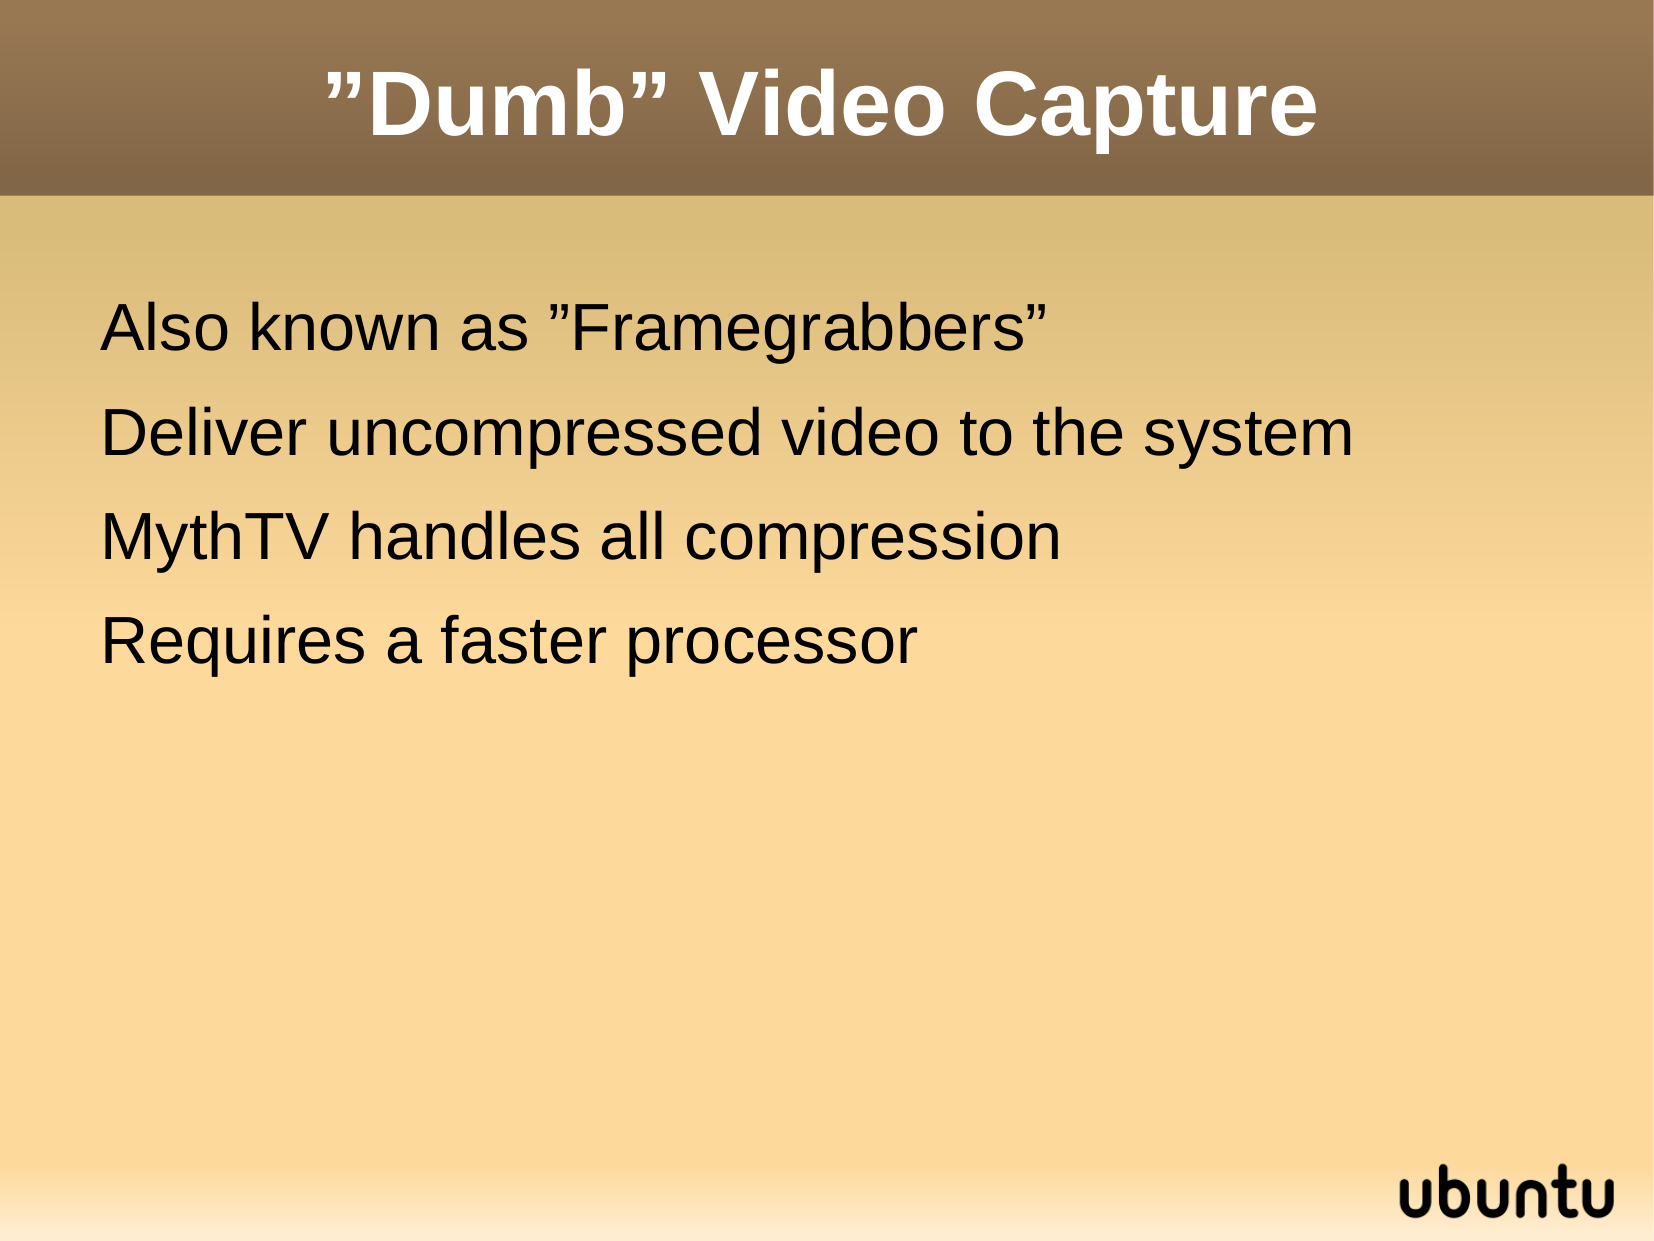

# ”Dumb” Video Capture
Also known as ”Framegrabbers”
Deliver uncompressed video to the system
MythTV handles all compression
Requires a faster processor